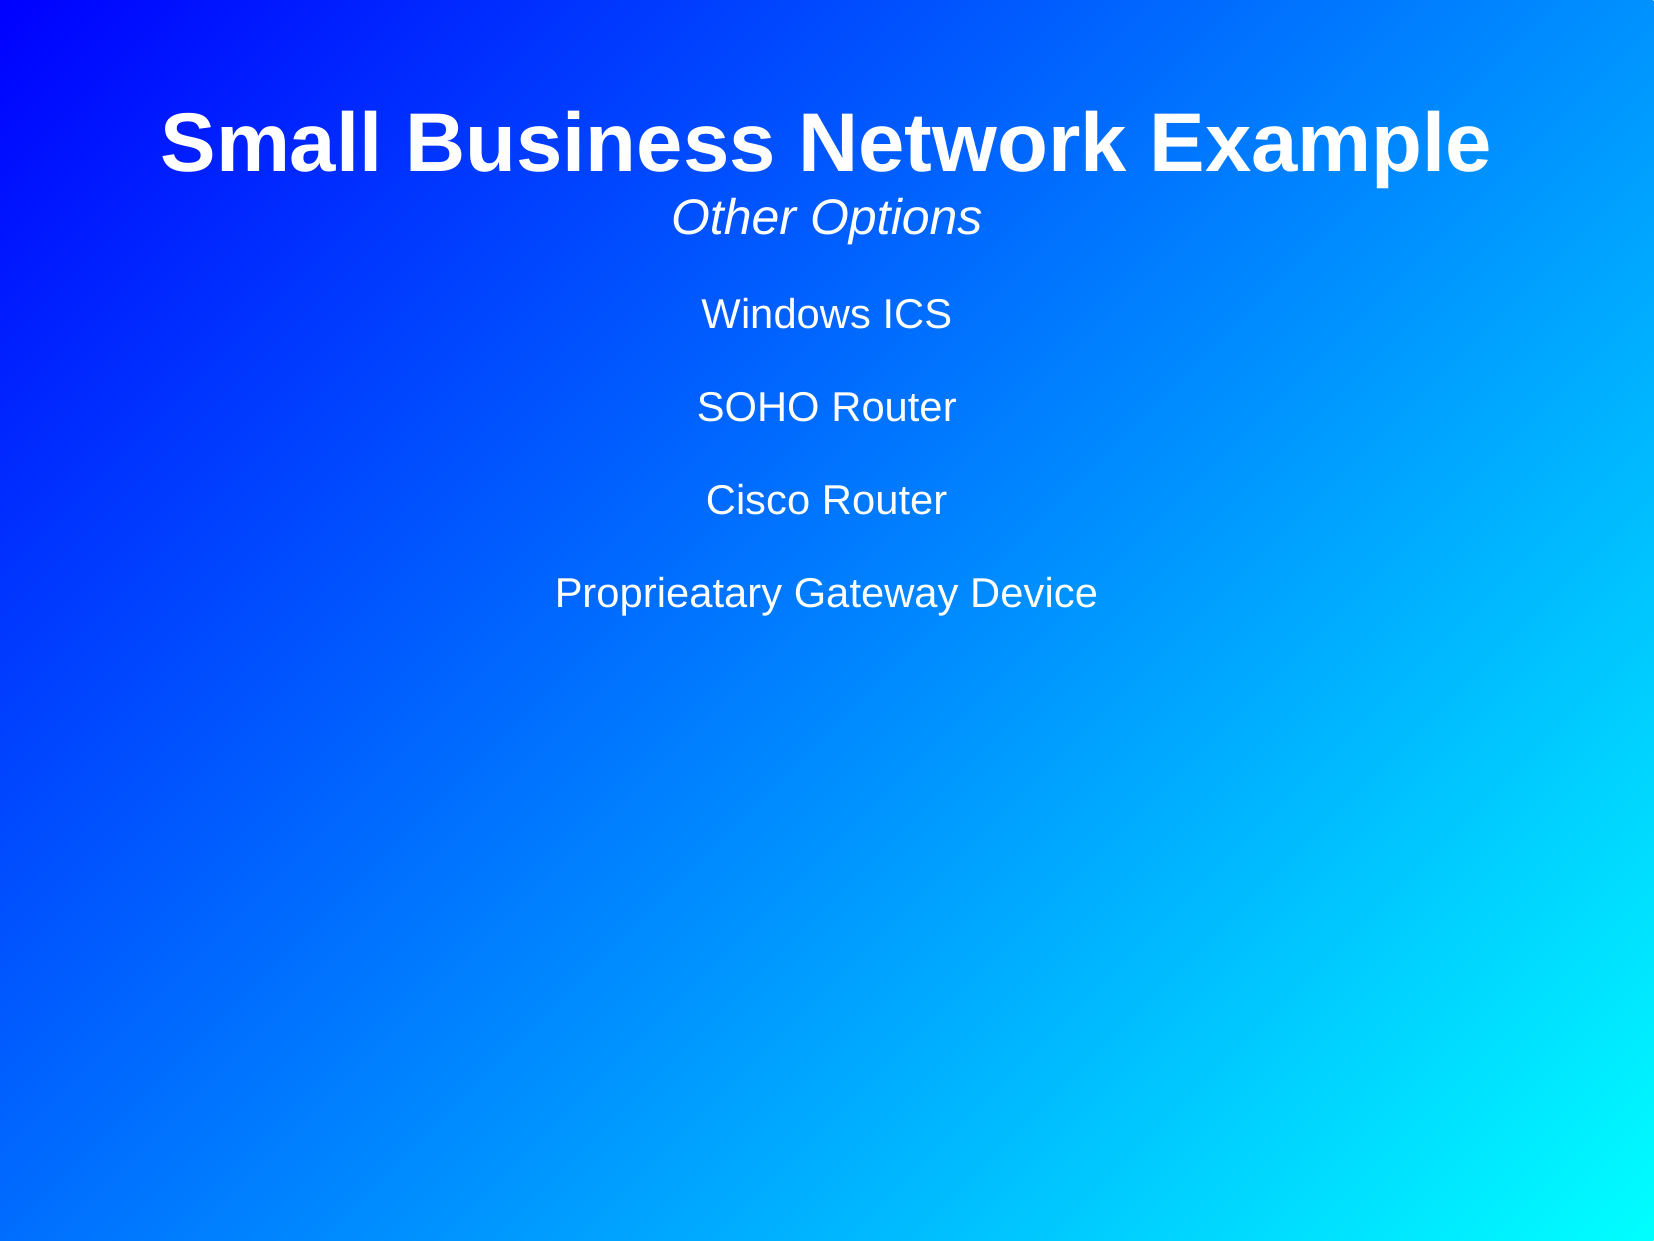

Small Business Network Example
Other Options
Windows ICS
SOHO Router
Cisco Router
Proprieatary Gateway Device